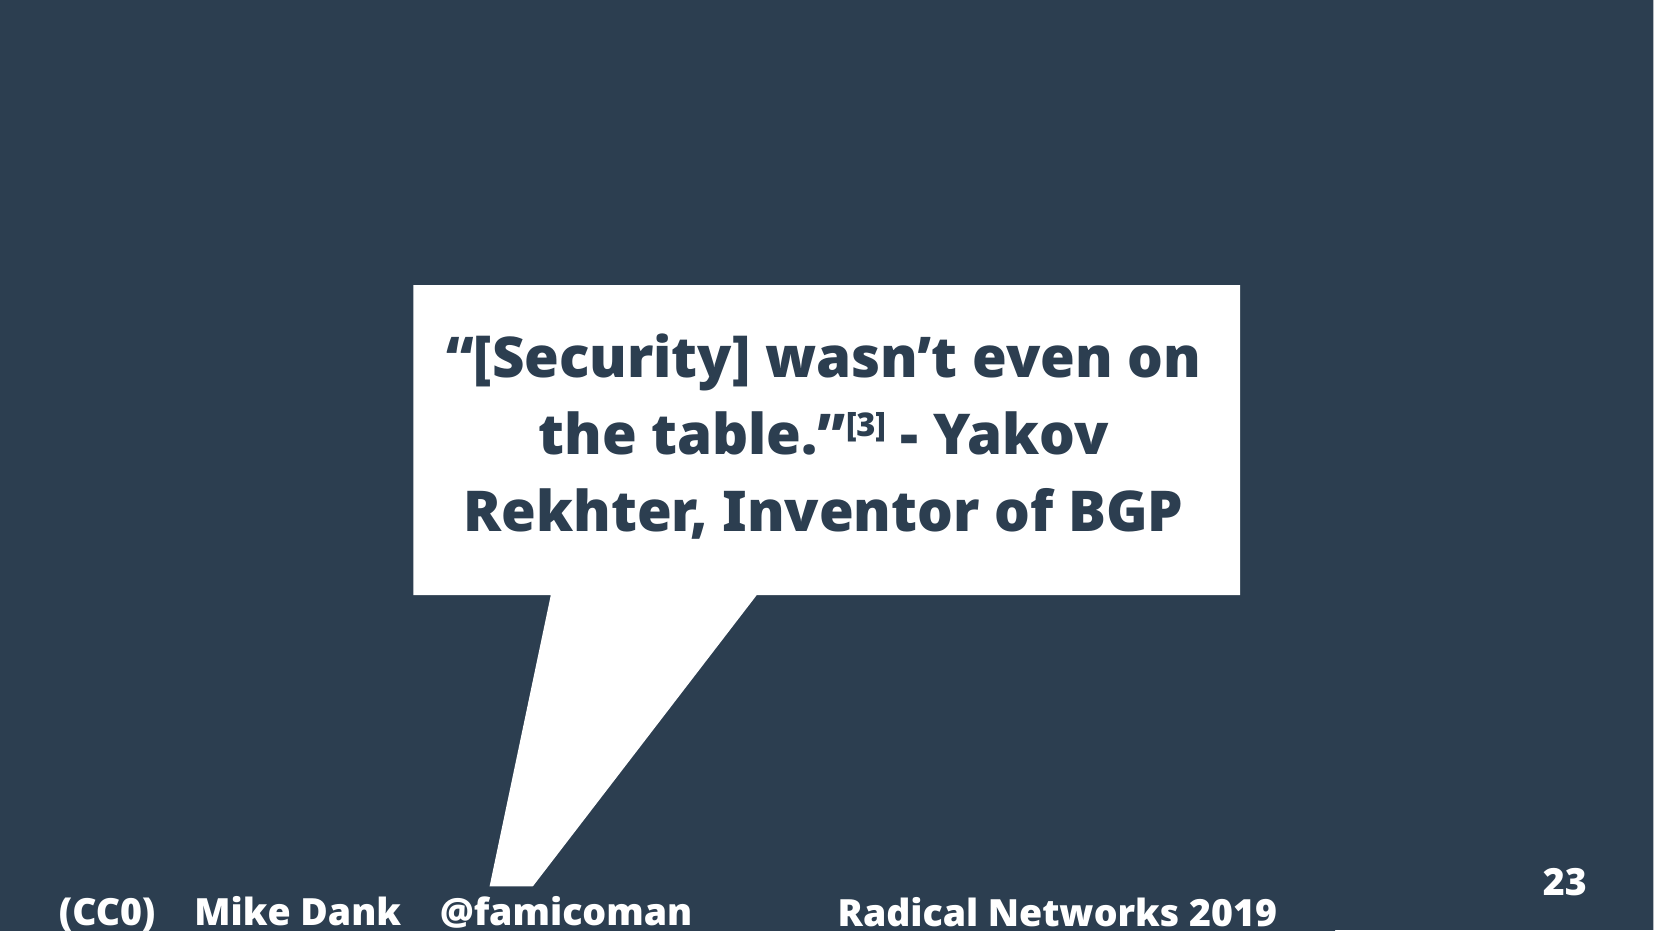

# “[Security] wasn’t even on the table.”[3] - Yakov Rekhter, Inventor of BGP
23
(CC0) Mike Dank @famicoman
Radical Networks 2019